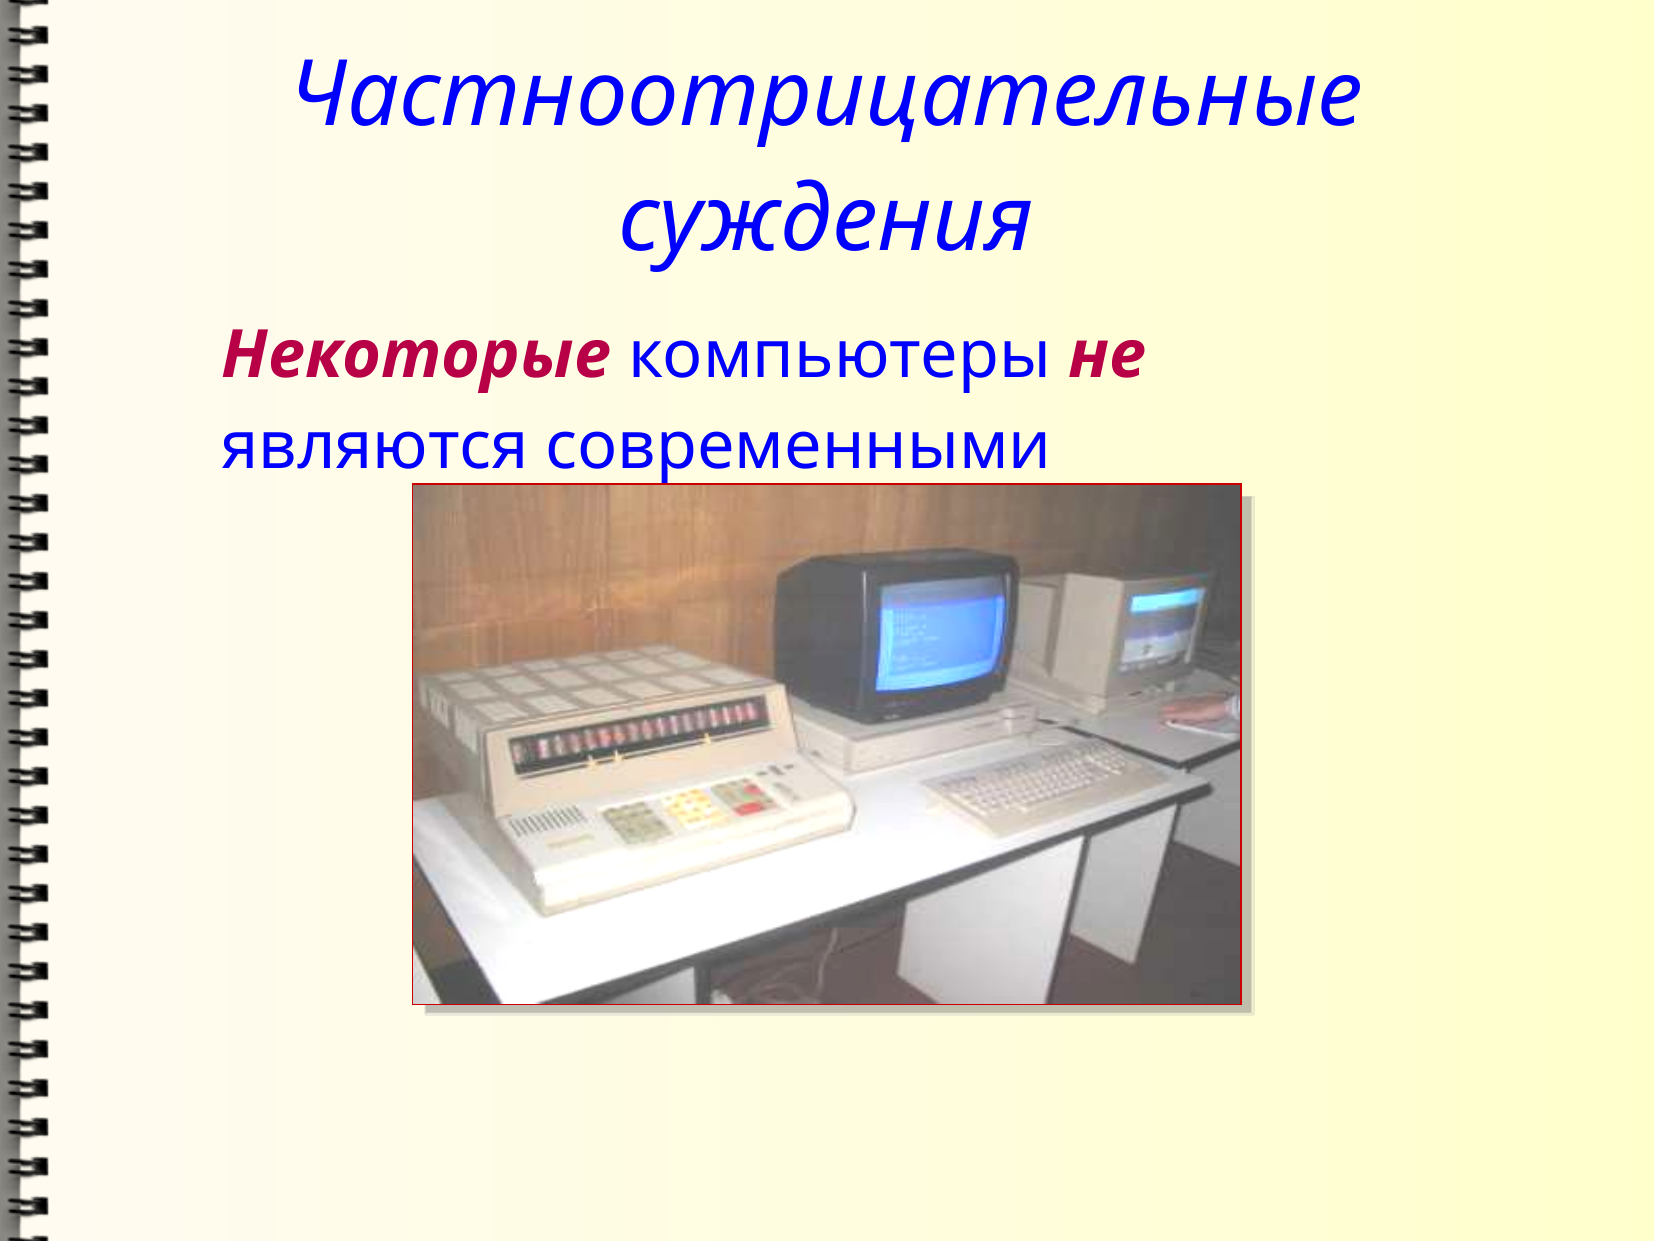

# Частноотрицательные суждения
Некоторые компьютеры не являются современными